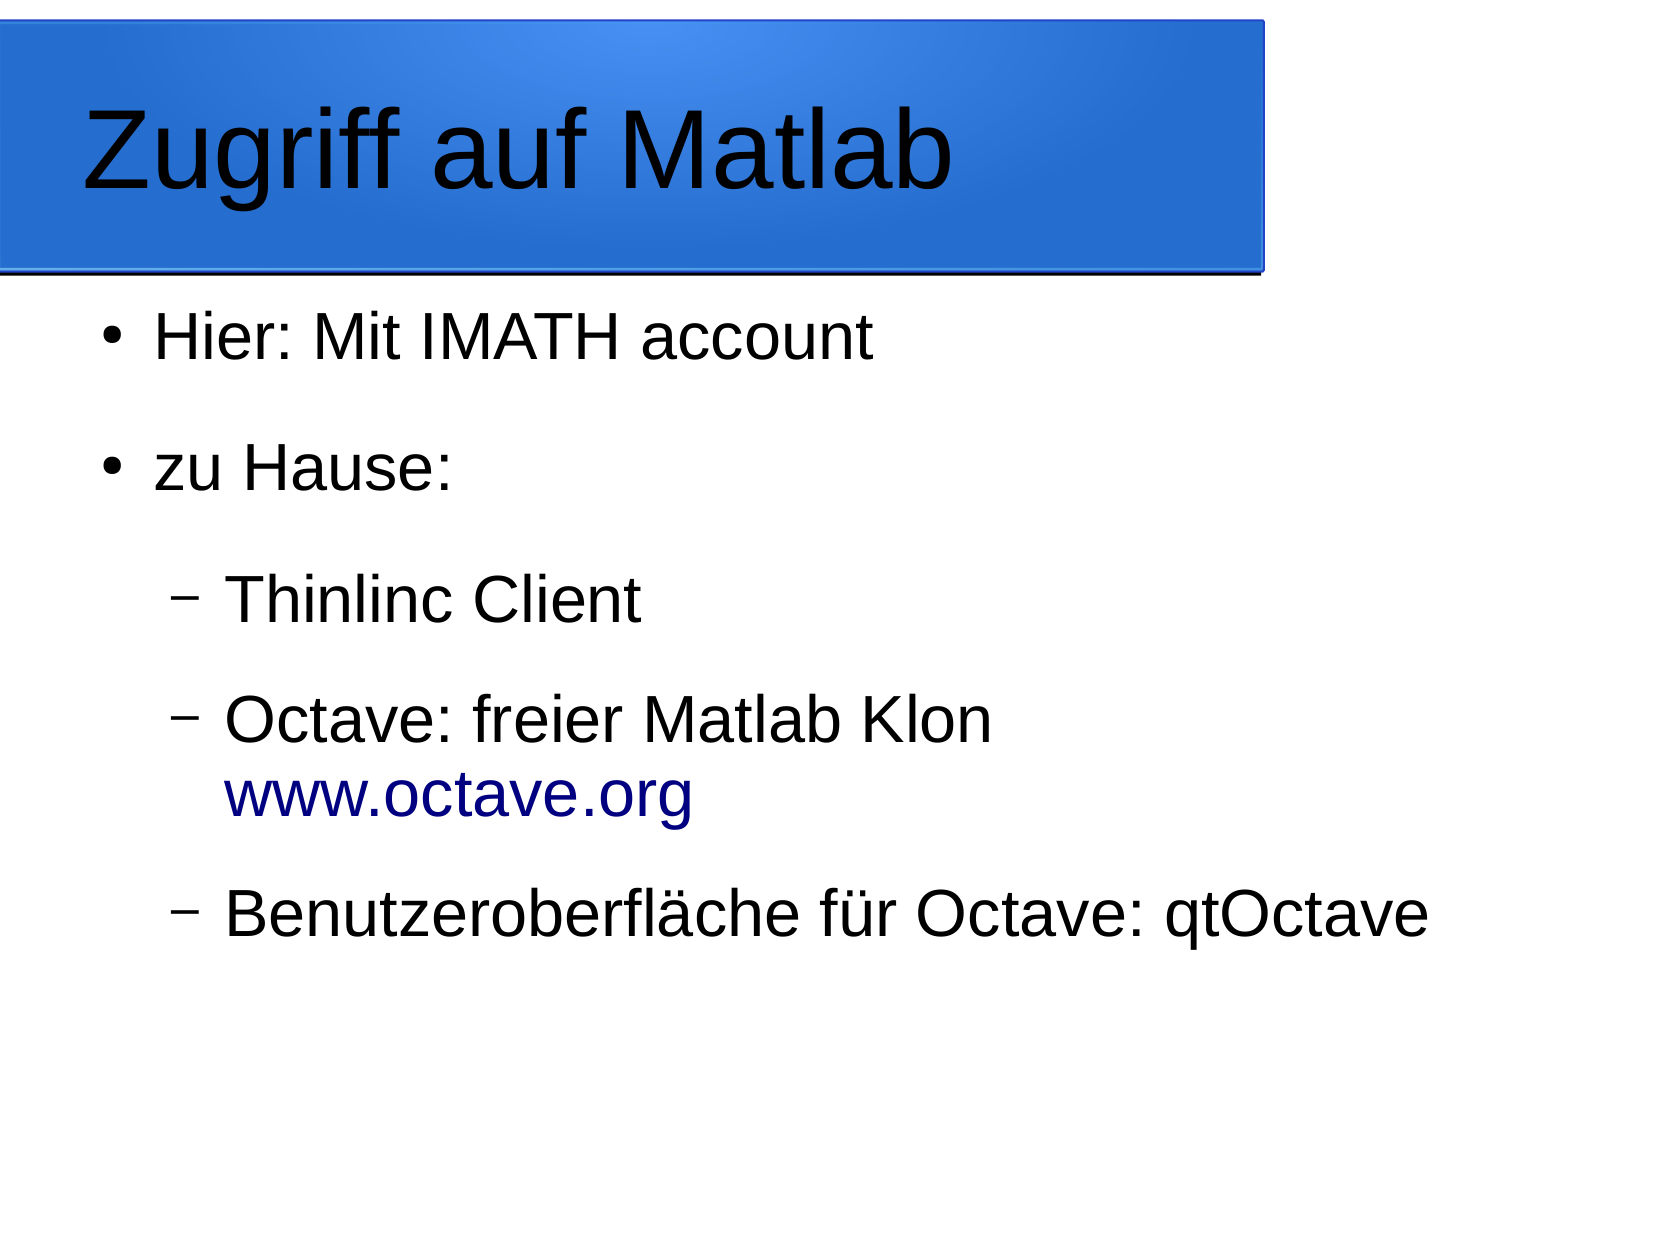

# Zugriff auf Matlab
Hier: Mit IMATH account
zu Hause:
Thinlinc Client
Octave: freier Matlab Klon
www.octave.org
Benutzeroberfläche für Octave: qtOctave